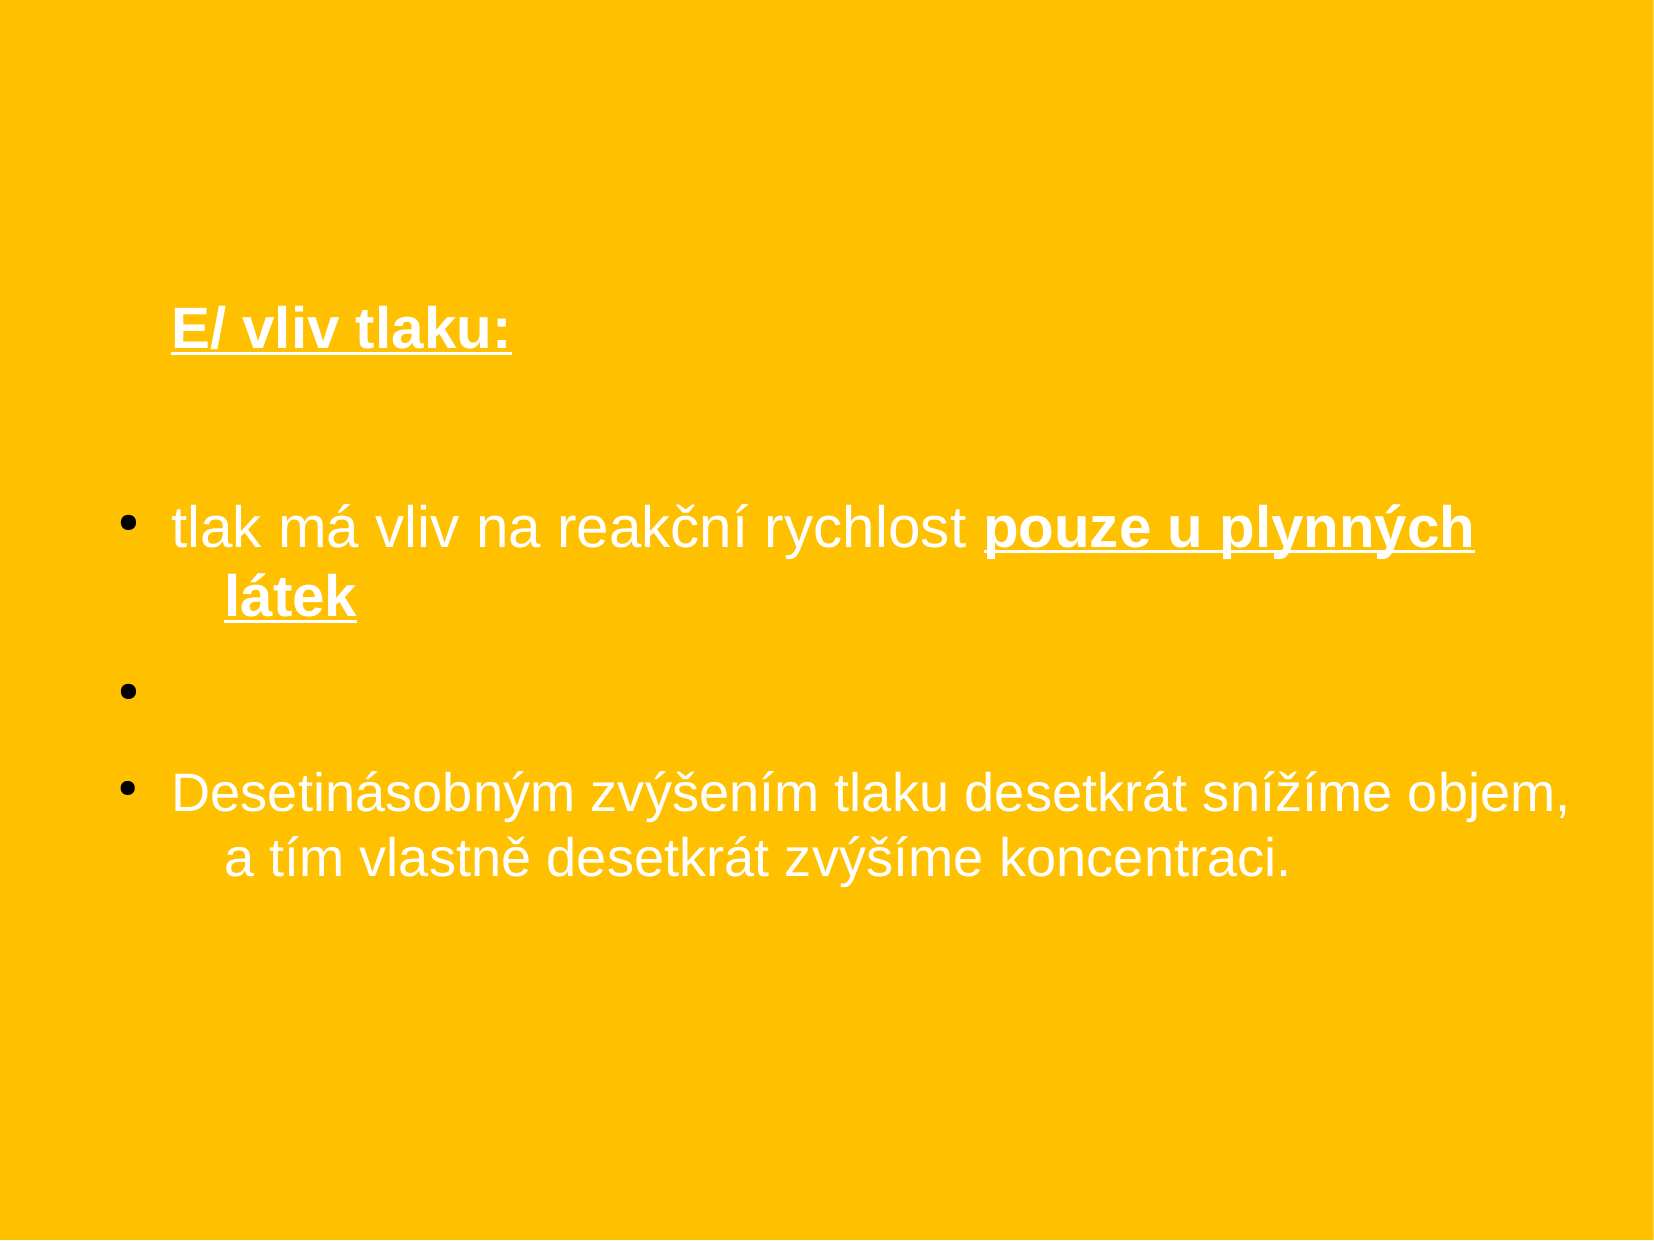

# E/ vliv tlaku:
tlak má vliv na reakční rychlost pouze u plynných látek
Desetinásobným zvýšením tlaku desetkrát snížíme objem, a tím vlastně desetkrát zvýšíme koncentraci.